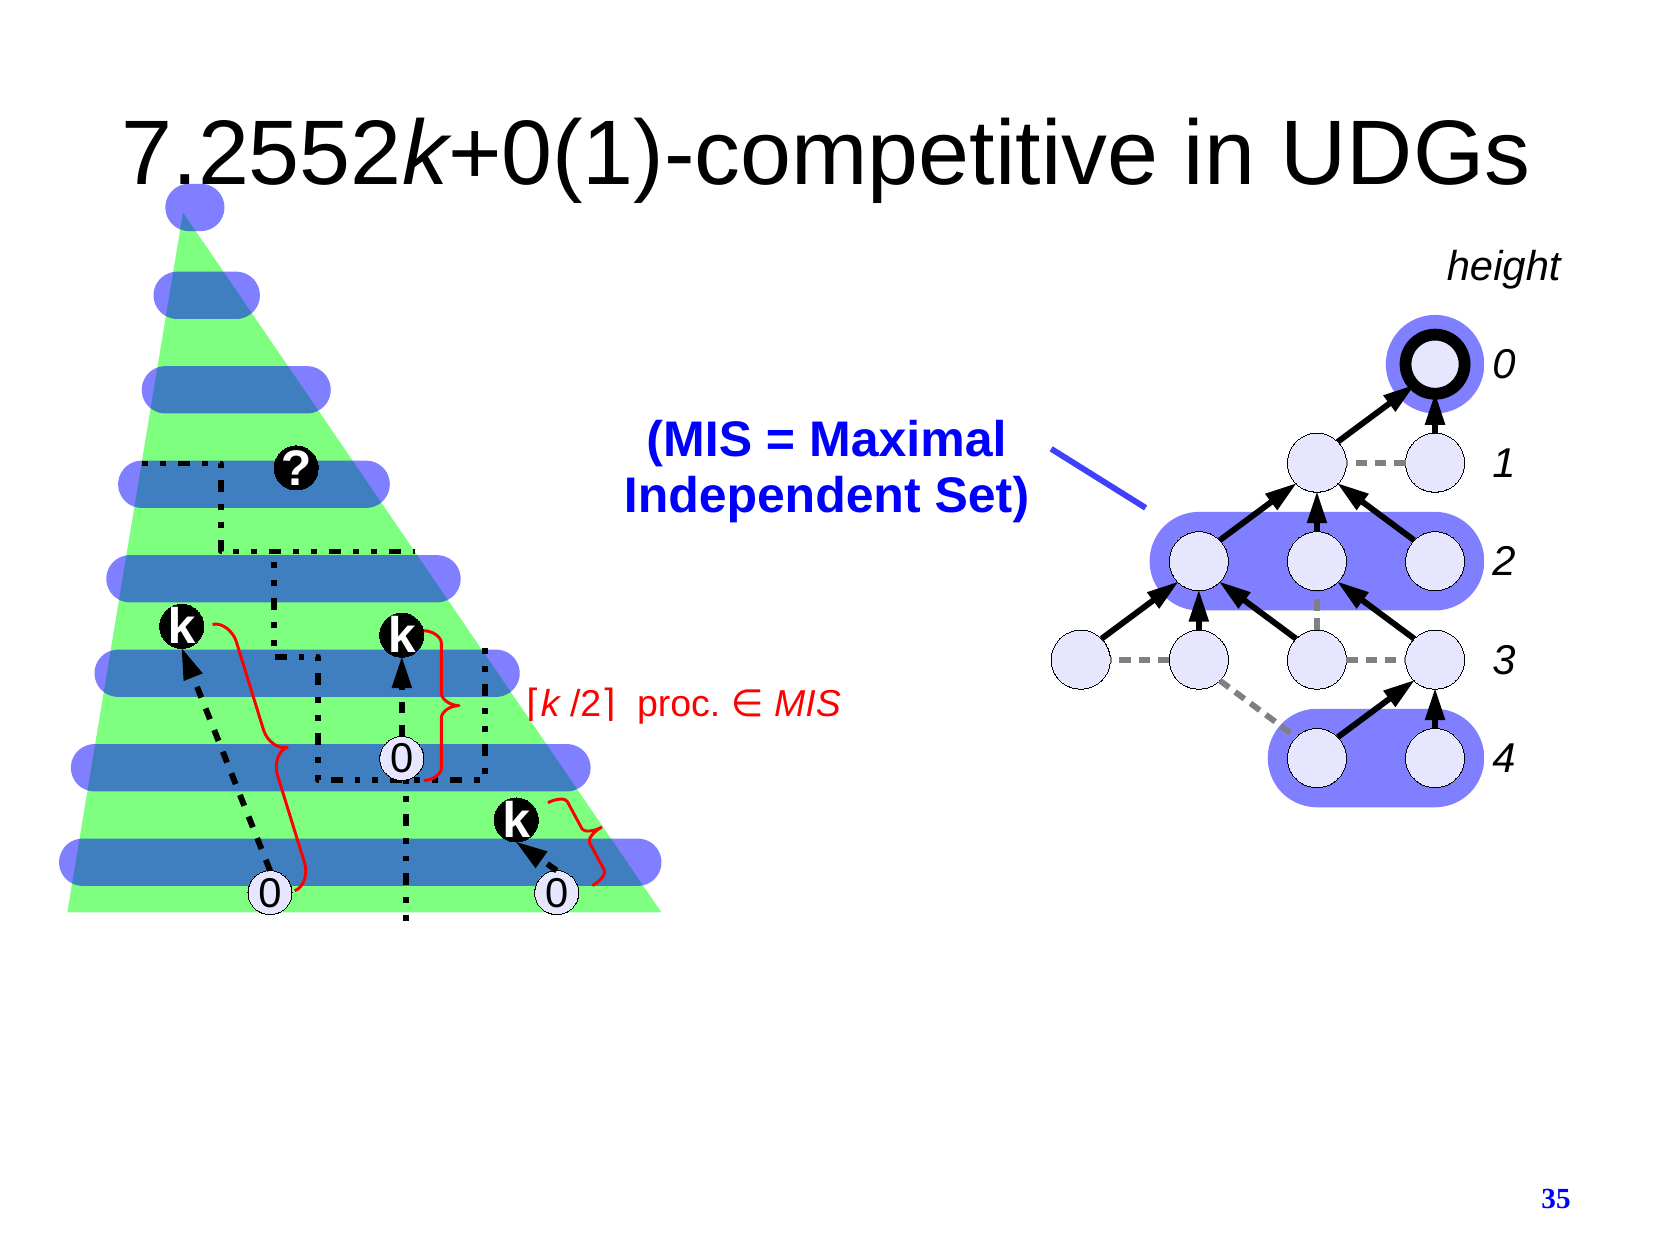

# 7.2552k+0(1)-competitive in UDGs
height
0
1
2
3
4
(MIS = Maximal
Independent Set)
?
k
k
⌈k /2⌉ proc. ∈ MIS
0
k
0
0
35